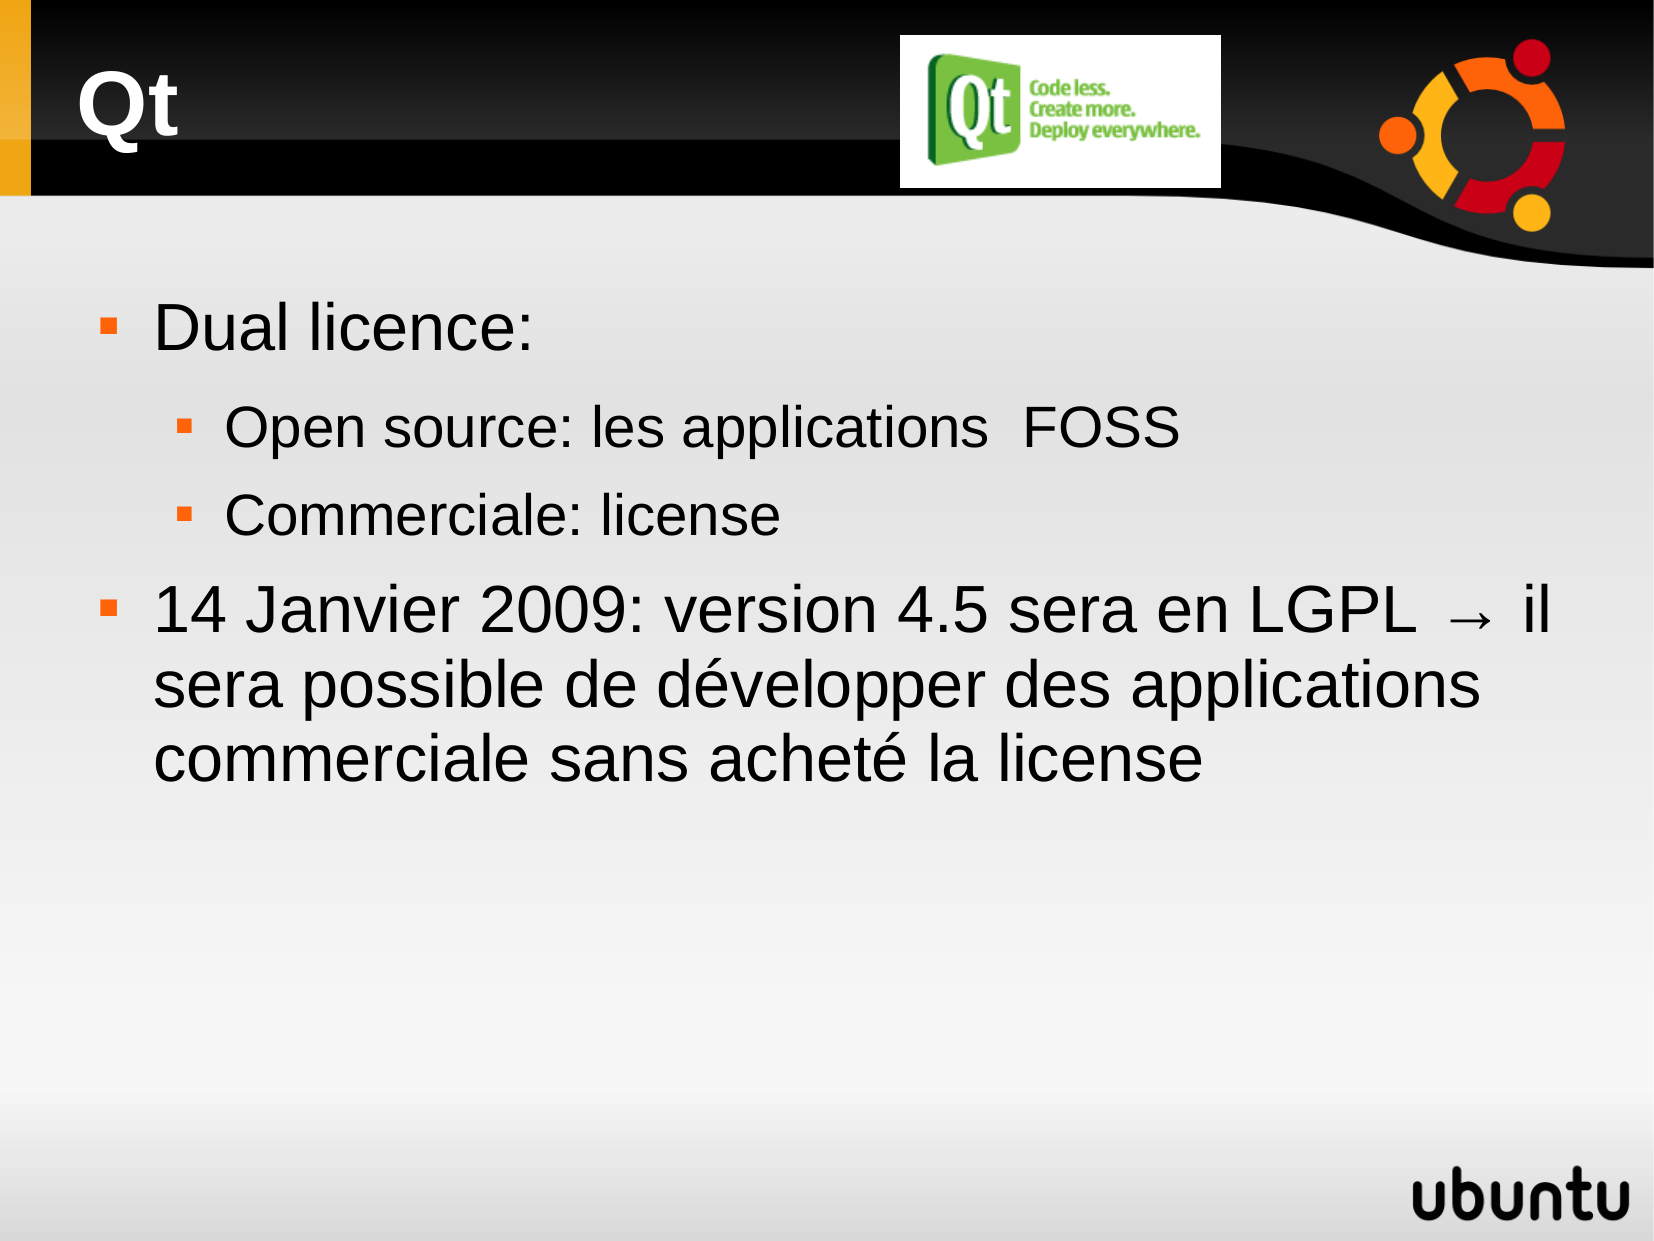

# Qt
Dual licence:
Open source: les applications FOSS
Commerciale: license
14 Janvier 2009: version 4.5 sera en LGPL → il sera possible de développer des applications commerciale sans acheté la license